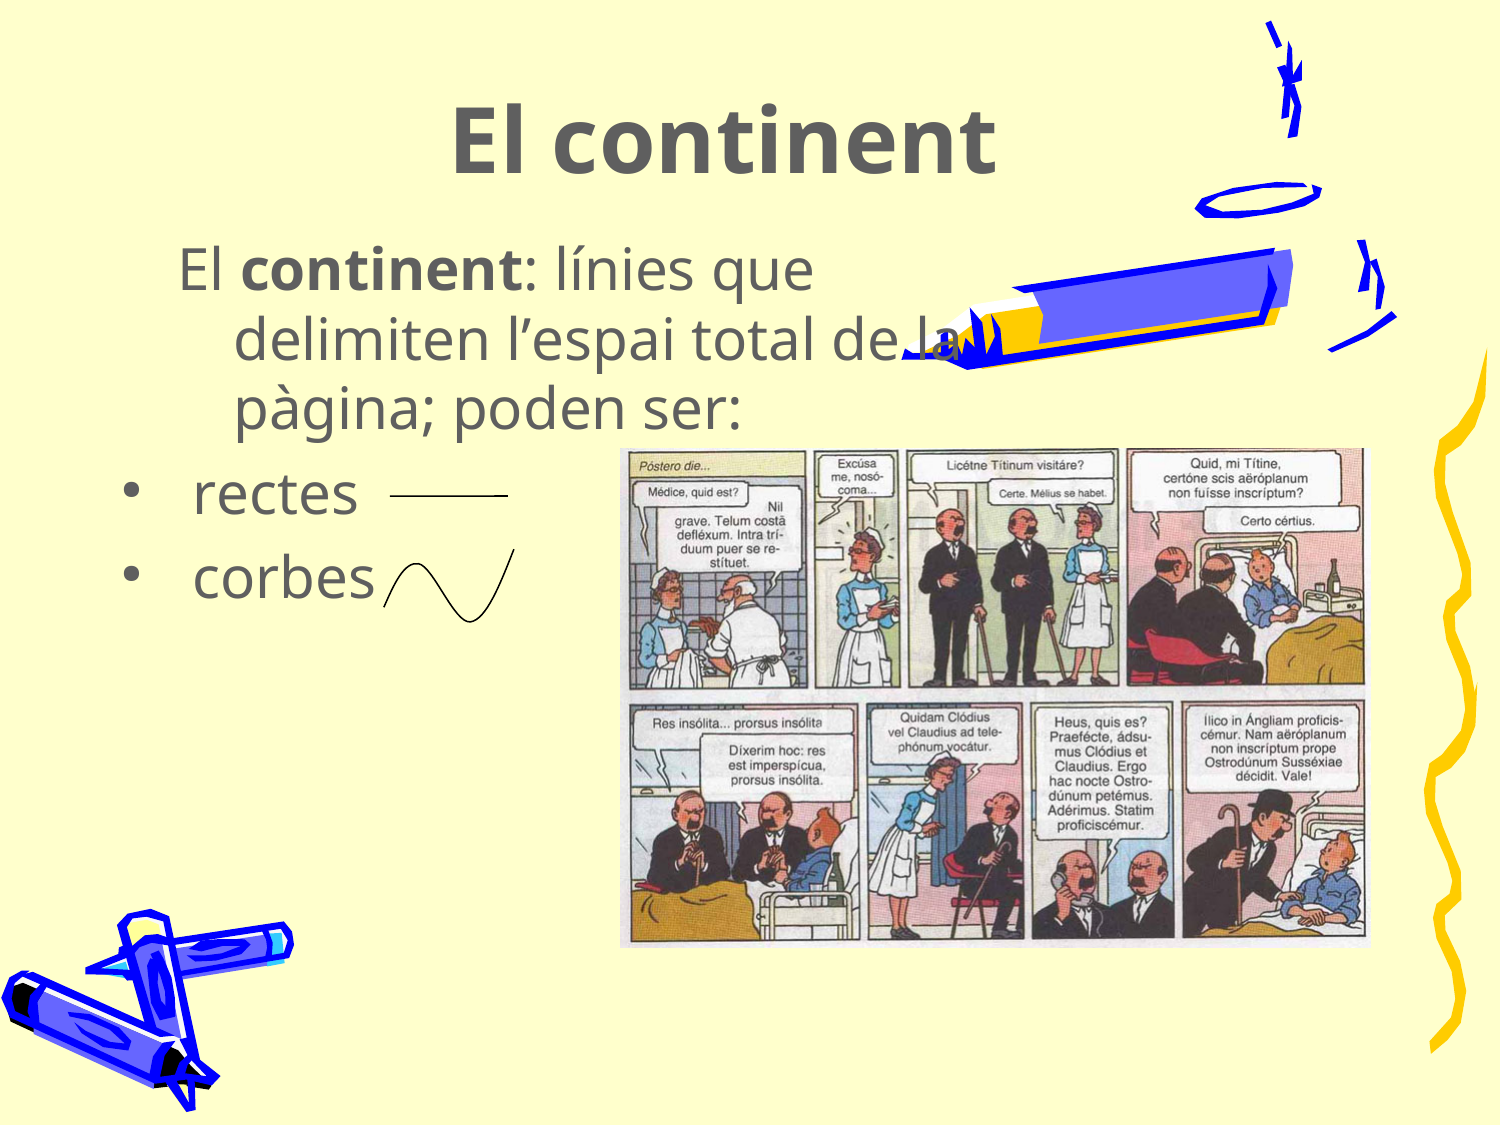

# El continent
El continent: línies que delimiten l’espai total de la pàgina; poden ser:
 rectes
 corbes